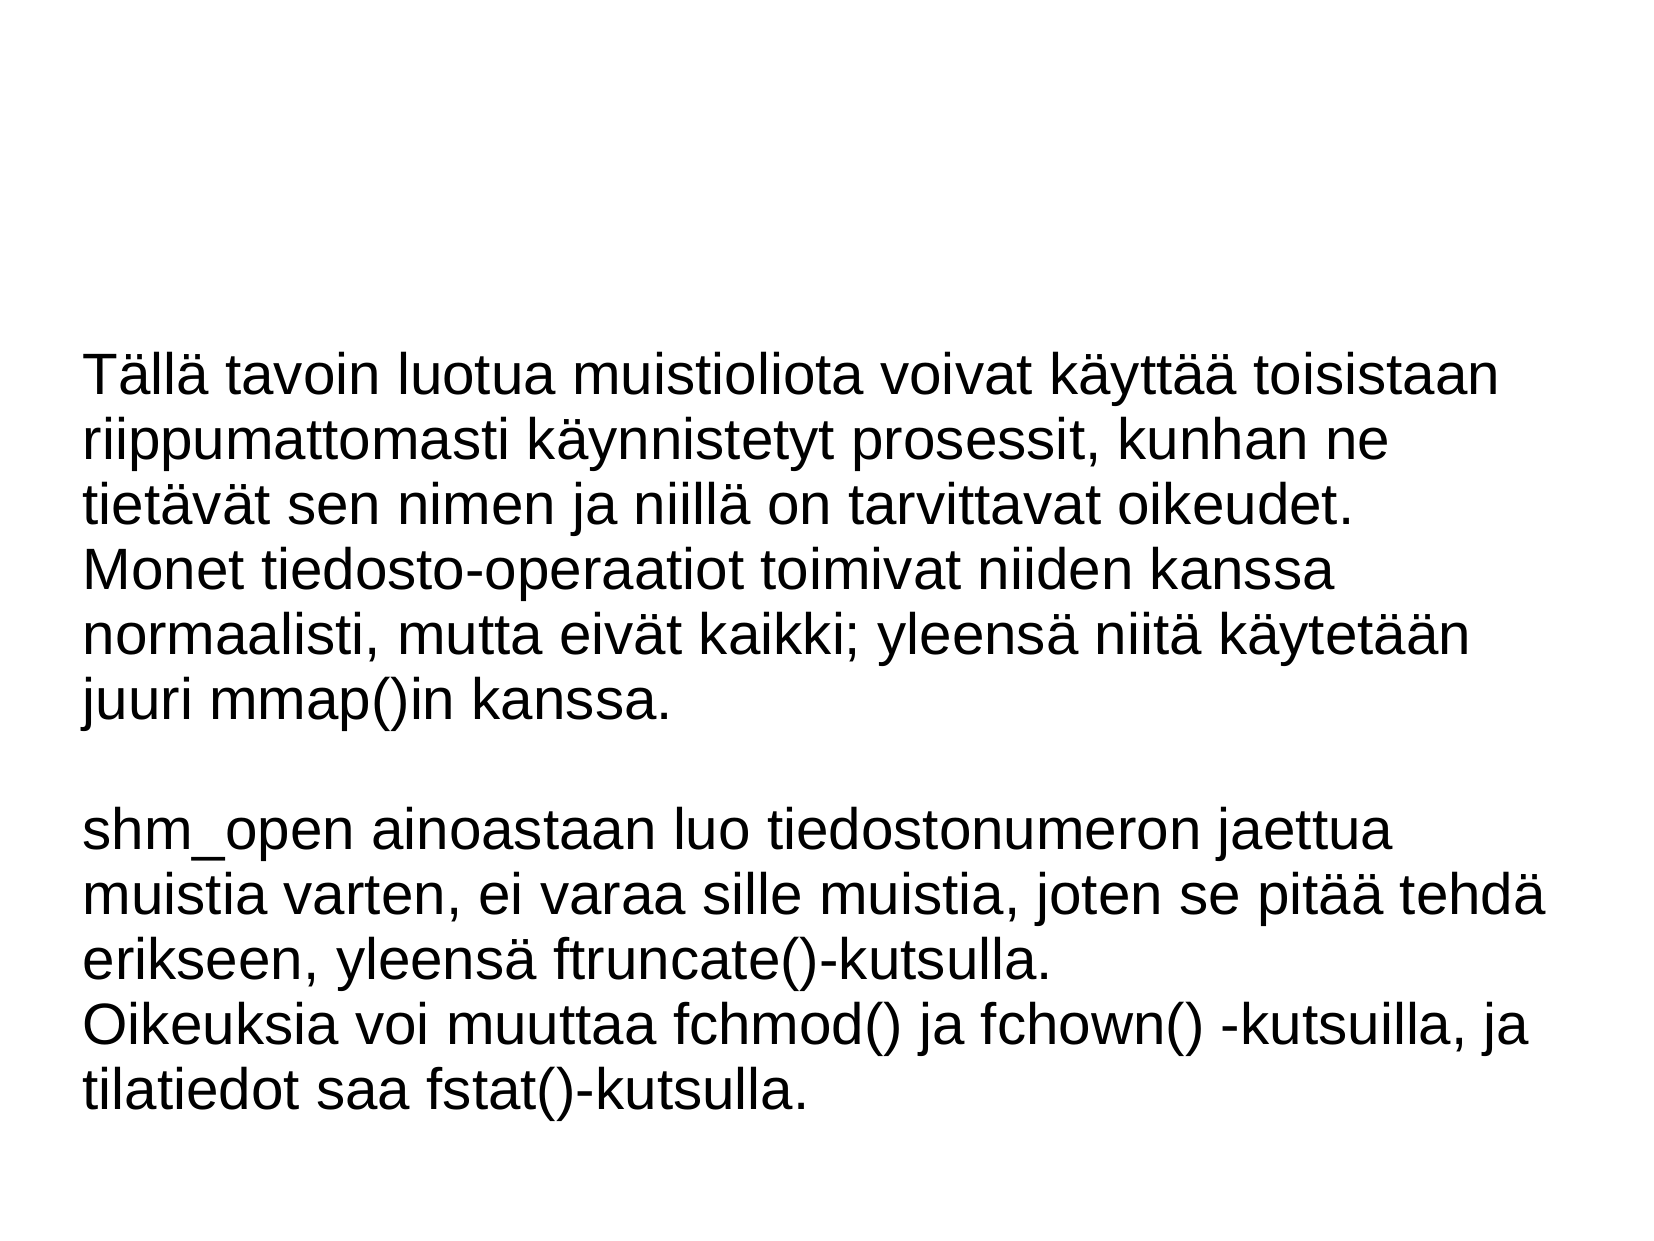

Tällä tavoin luotua muistioliota voivat käyttää toisistaan riippumattomasti käynnistetyt prosessit, kunhan ne tietävät sen nimen ja niillä on tarvittavat oikeudet.
Monet tiedosto-operaatiot toimivat niiden kanssa normaalisti, mutta eivät kaikki; yleensä niitä käytetään juuri mmap()in kanssa.
shm_open ainoastaan luo tiedostonumeron jaettua muistia varten, ei varaa sille muistia, joten se pitää tehdä erikseen, yleensä ftruncate()-kutsulla.
Oikeuksia voi muuttaa fchmod() ja fchown() -kutsuilla, ja tilatiedot saa fstat()-kutsulla.